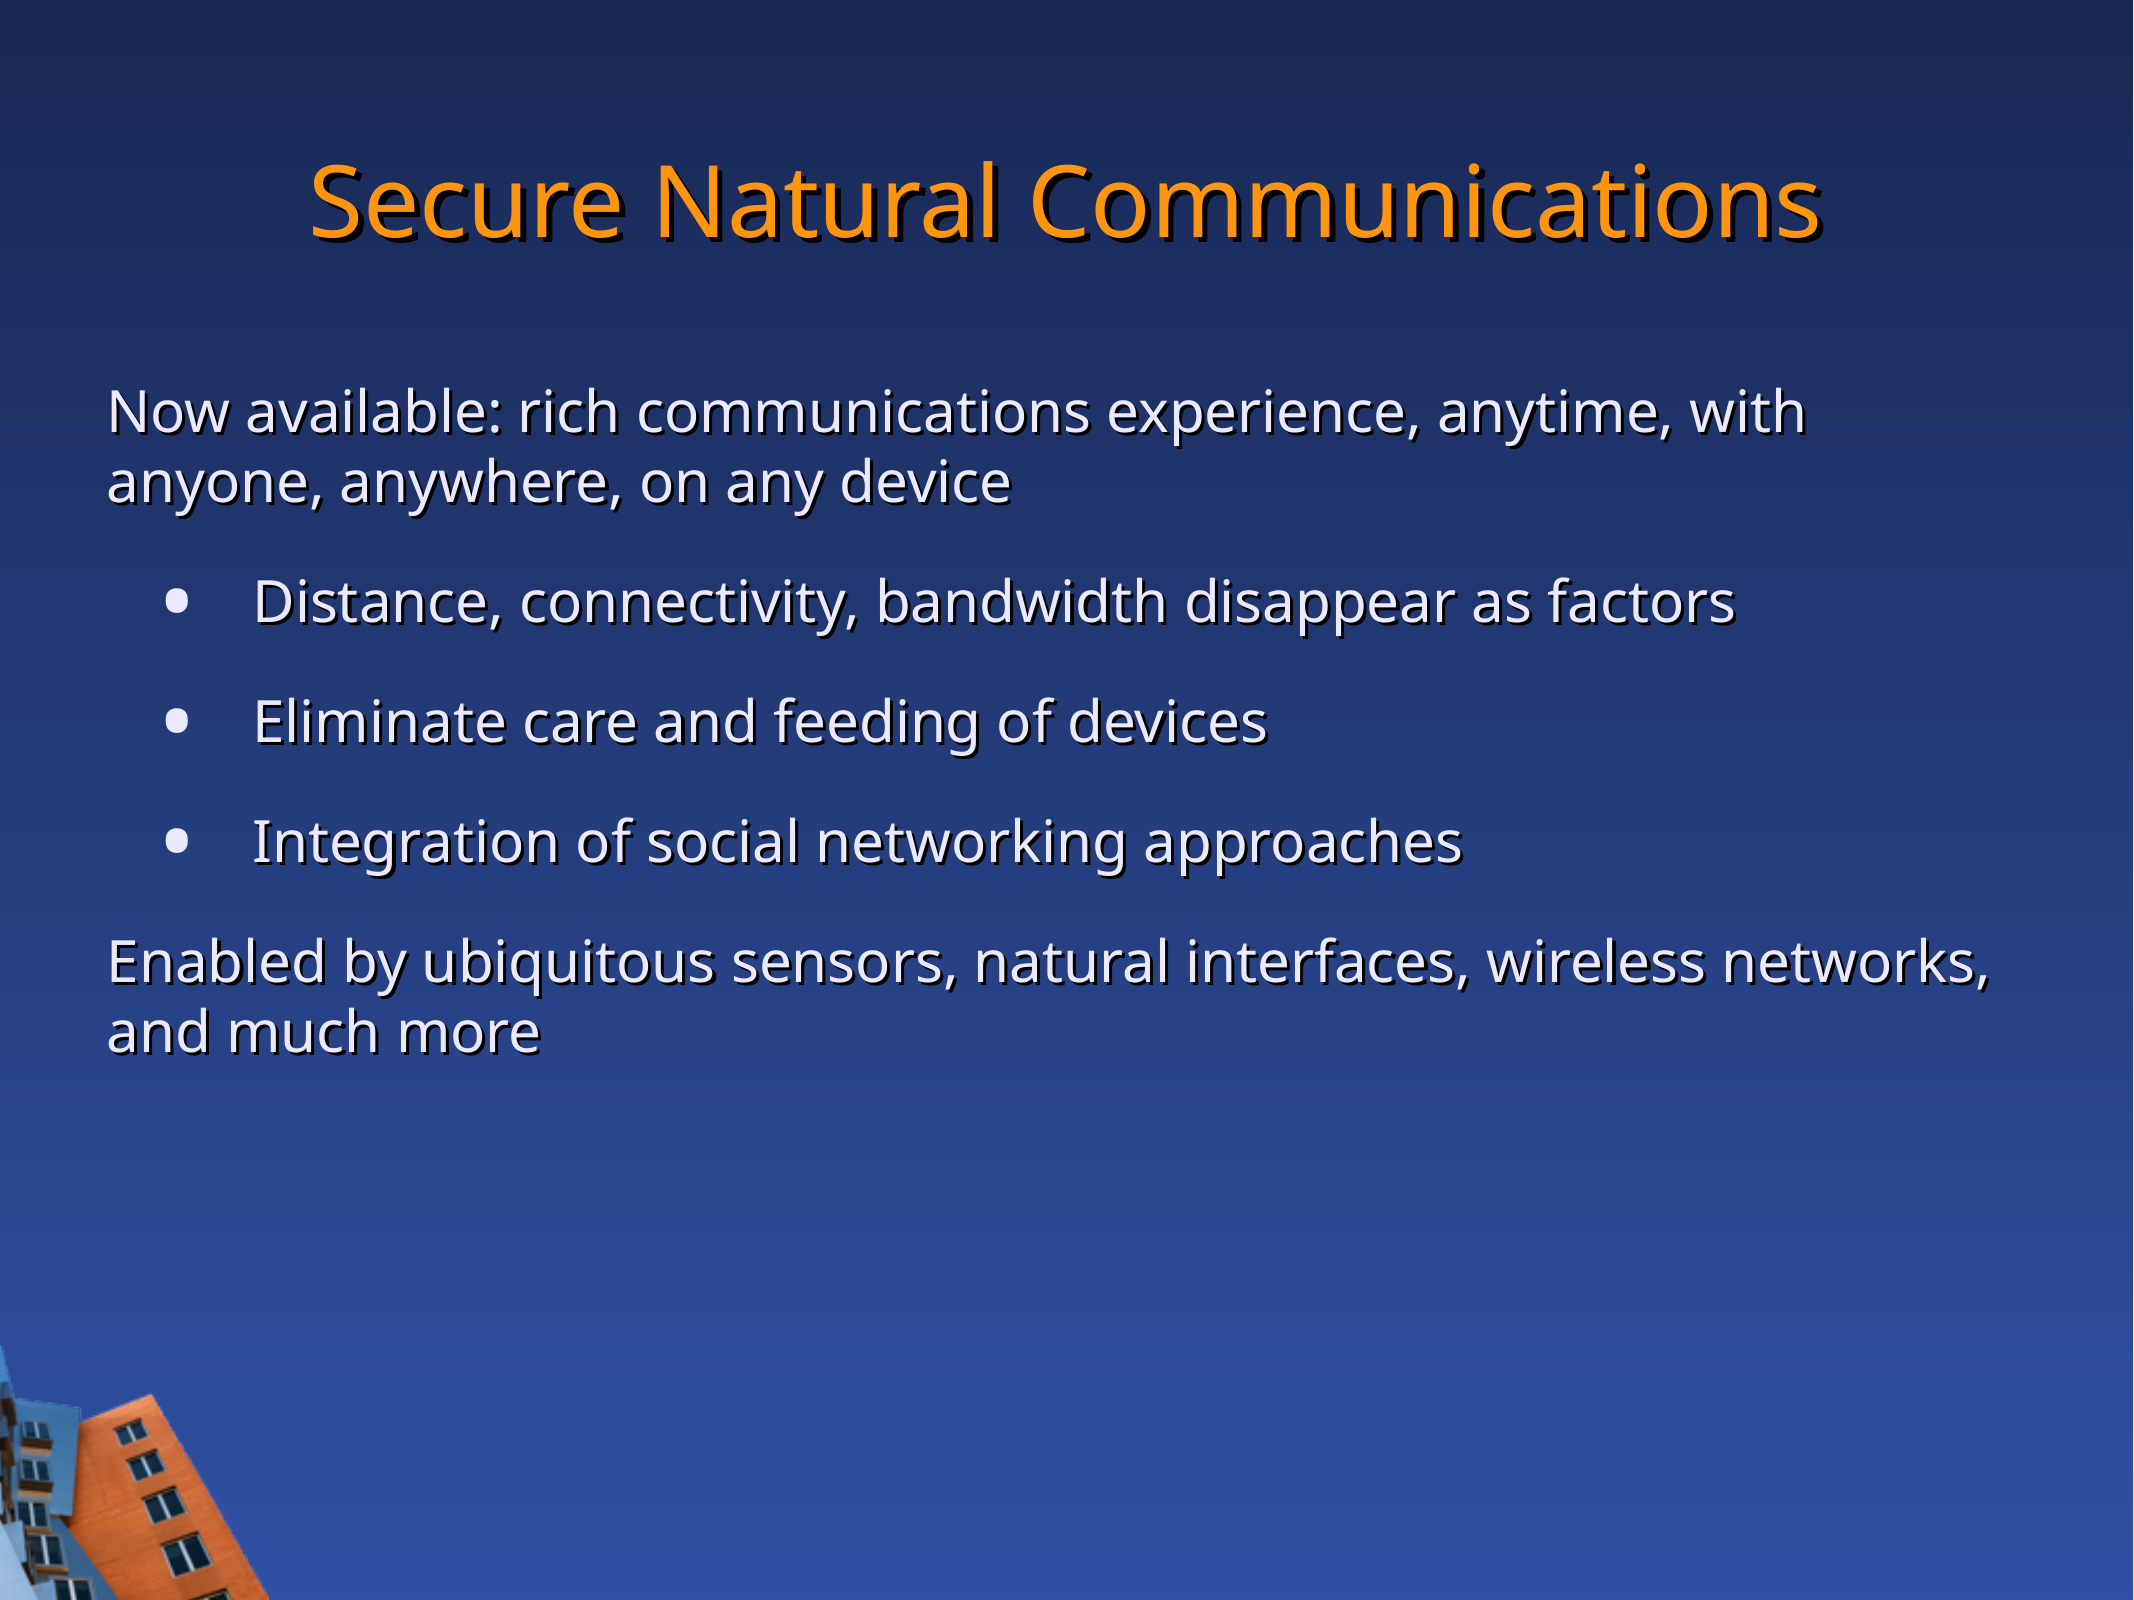

# Secure Natural Communications
Now available: rich communications experience, anytime, with anyone, anywhere, on any device
Distance, connectivity, bandwidth disappear as factors
Eliminate care and feeding of devices
Integration of social networking approaches
Enabled by ubiquitous sensors, natural interfaces, wireless networks, and much more